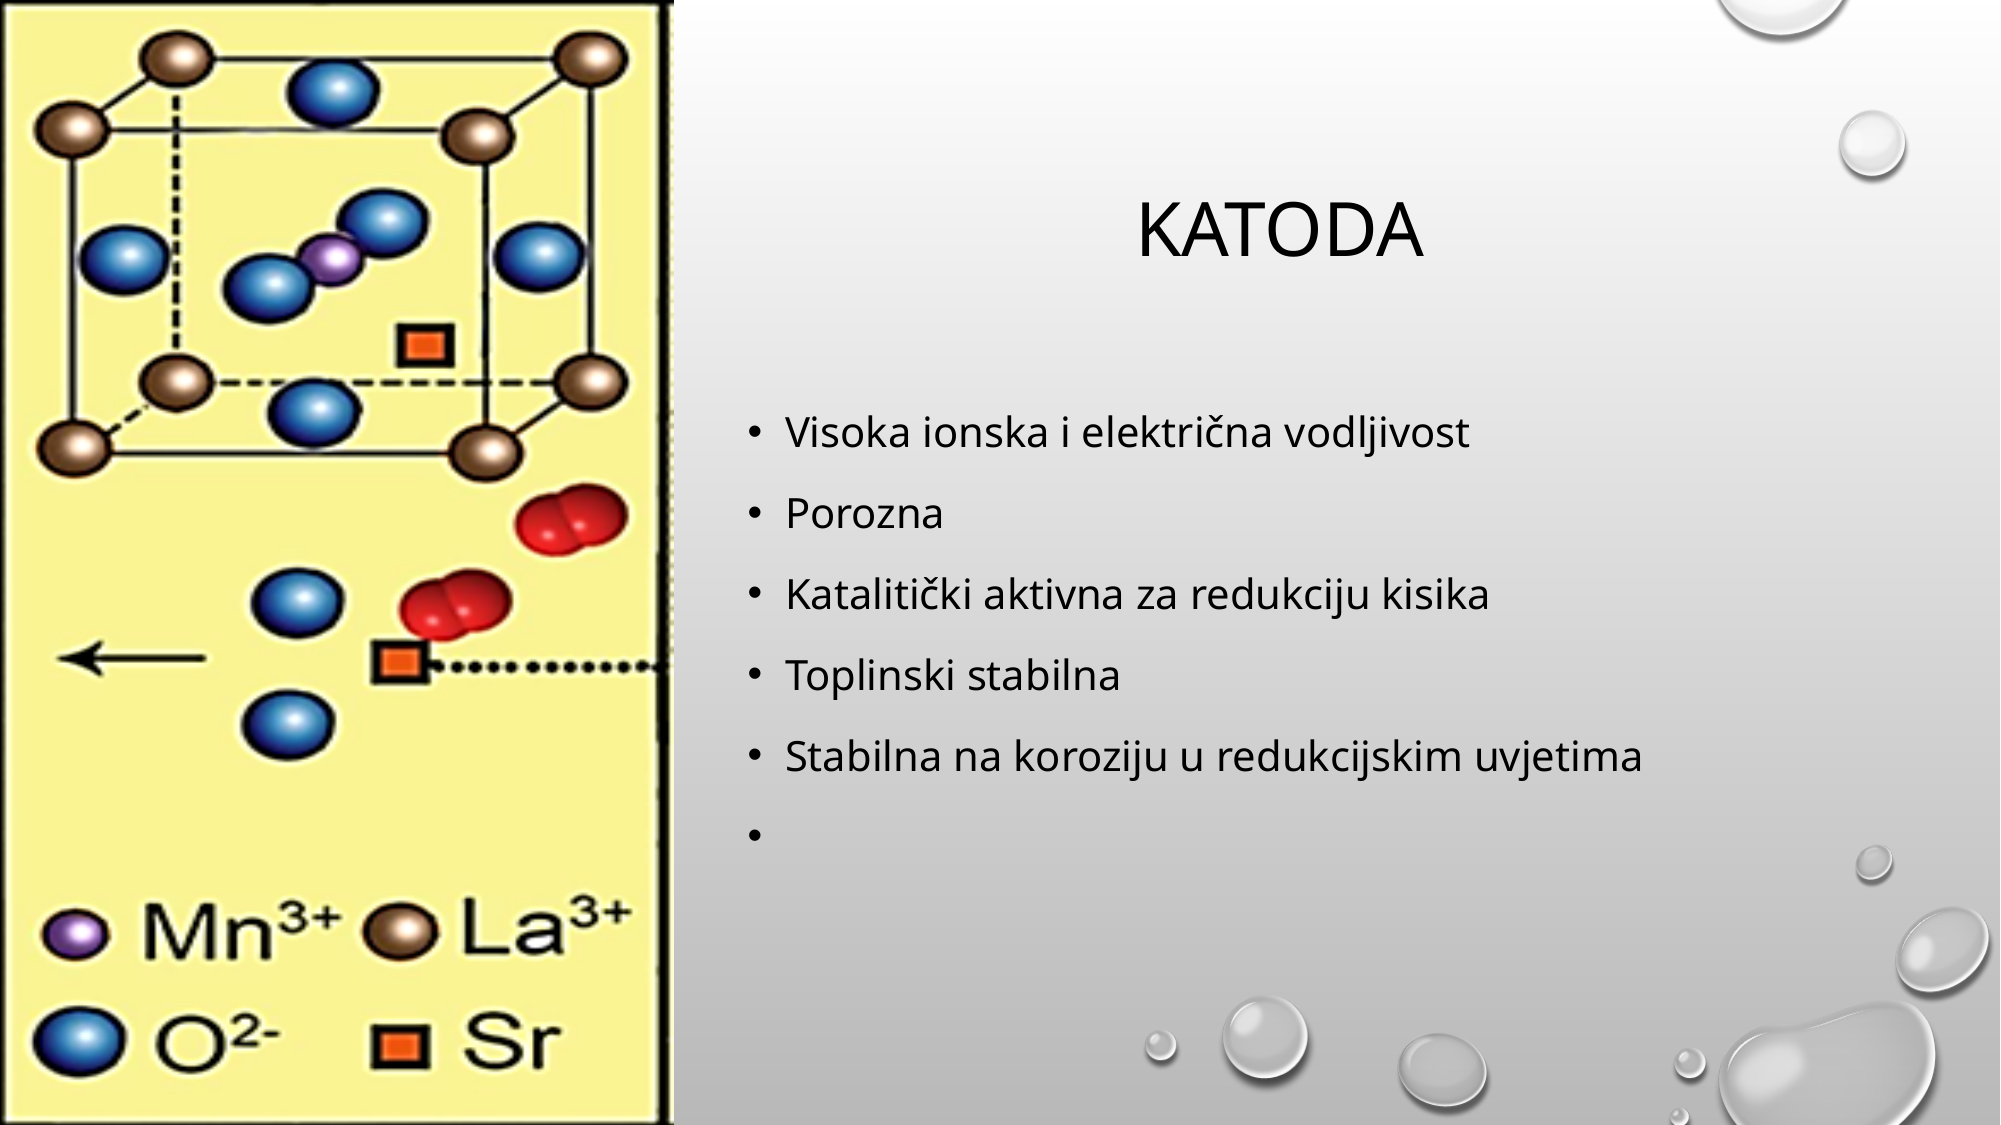

# katoda
Visoka ionska i električna vodljivost
Porozna
Katalitički aktivna za redukciju kisika
Toplinski stabilna
Stabilna na koroziju u redukcijskim uvjetima